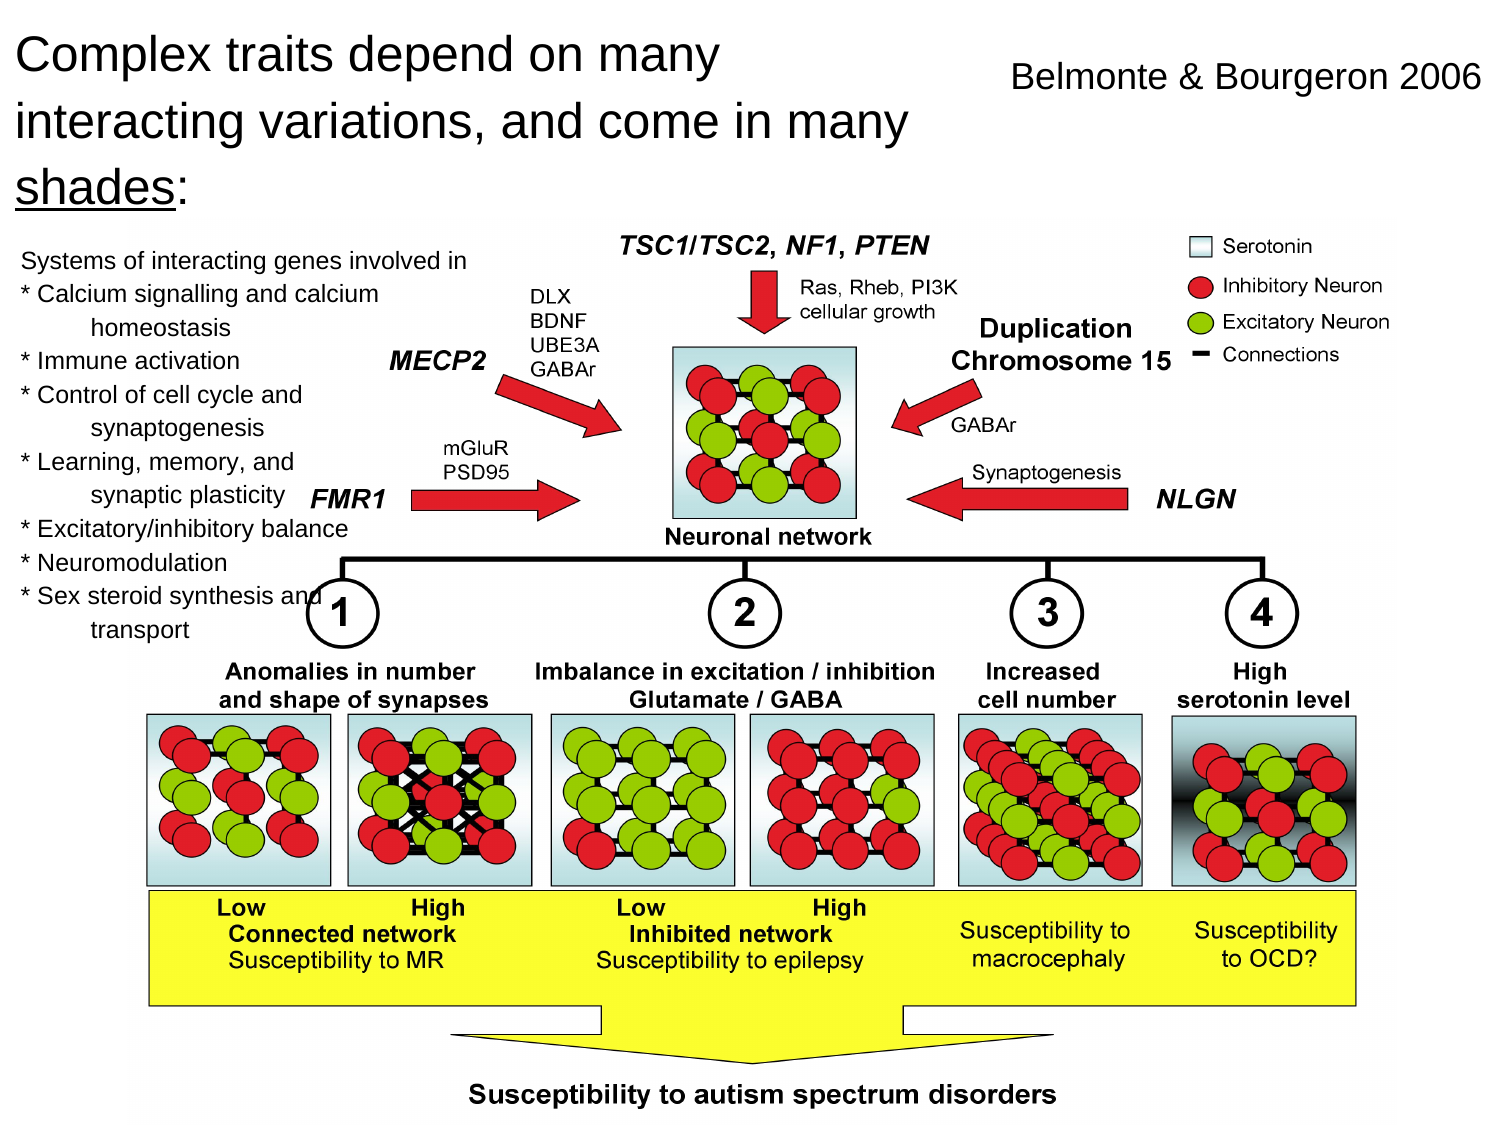

# Complex traits depend on many interacting variations, and come in many shades:
Belmonte & Bourgeron 2006
Systems of interacting genes involved in
* Calcium signalling and calcium
 homeostasis
* Immune activation
* Control of cell cycle and
 synaptogenesis
* Learning, memory, and
 synaptic plasticity
* Excitatory/inhibitory balance
* Neuromodulation
* Sex steroid synthesis and
 transport